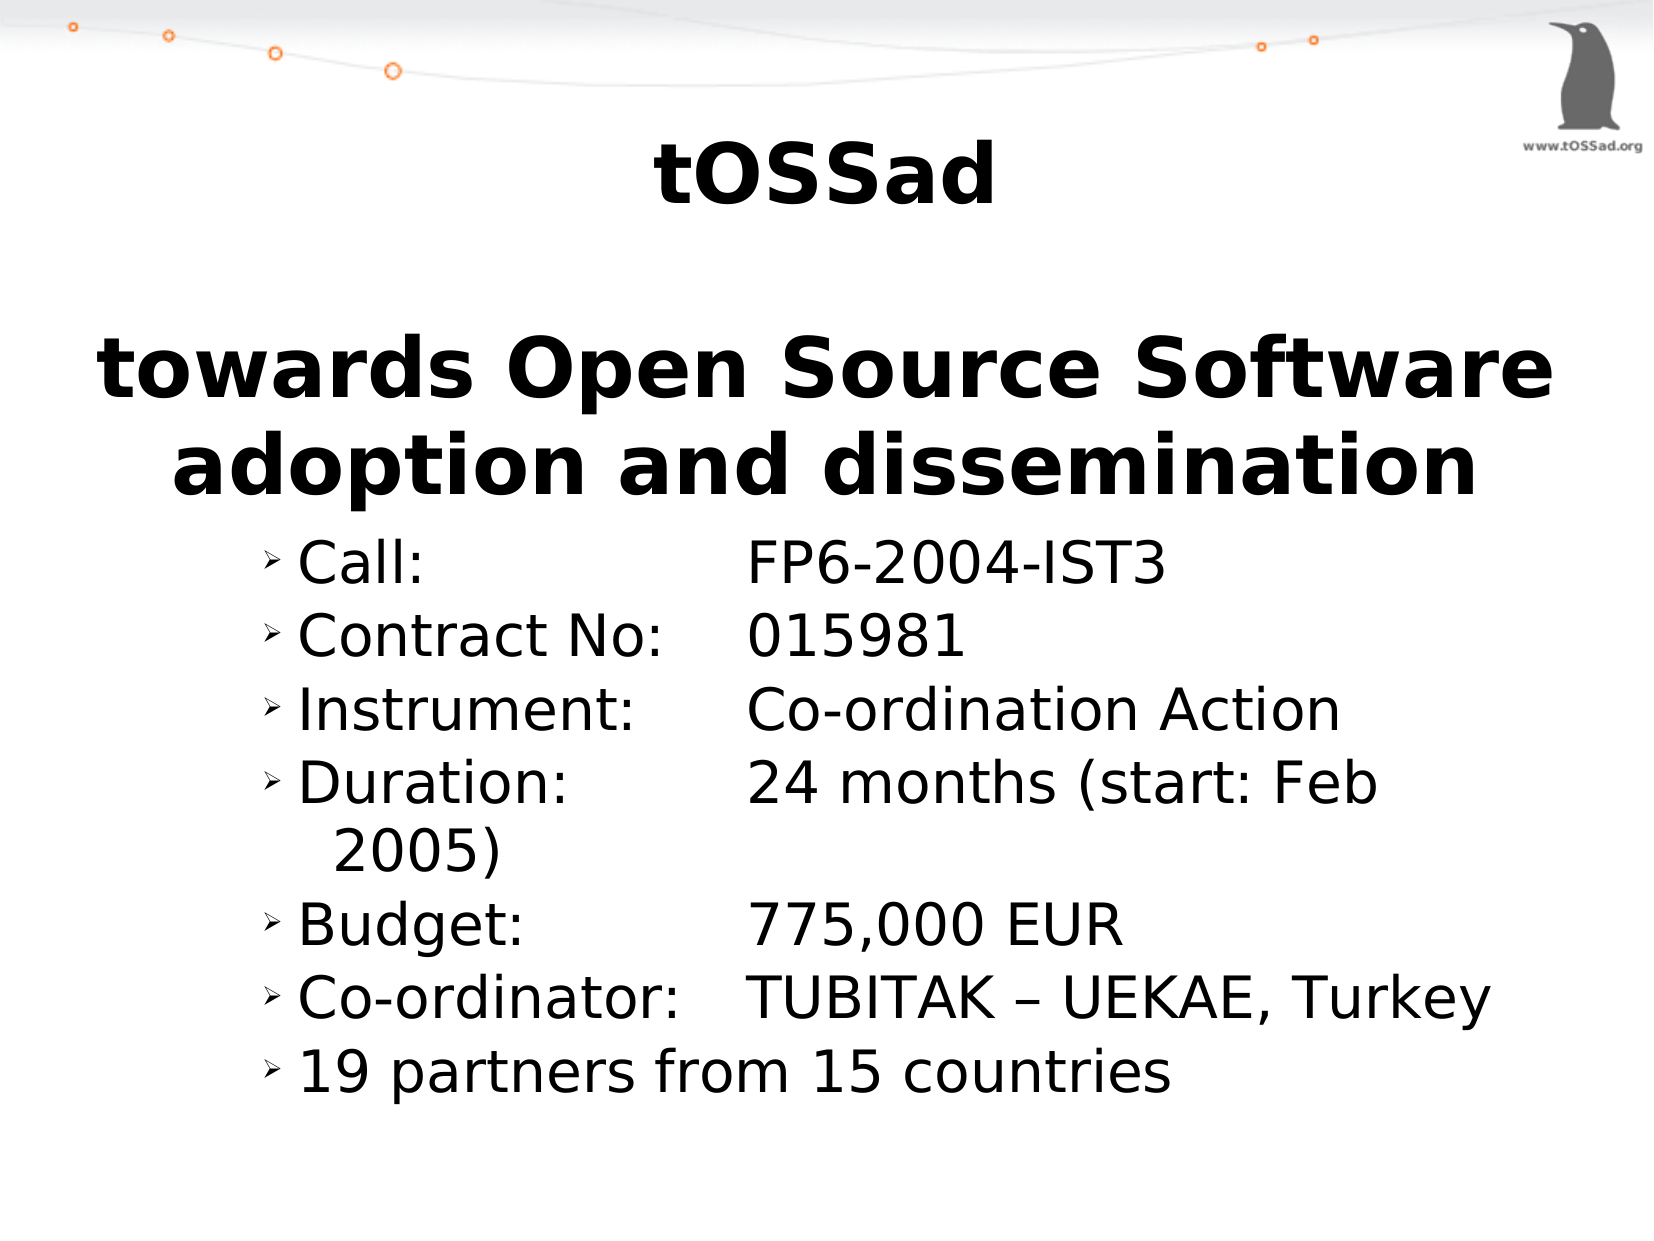

# tOSSad towards Open Source Software adoption and dissemination
Call:	FP6-2004-IST3
Contract No:	015981
Instrument:	Co-ordination Action
Duration:	24 months (start: Feb 2005)
Budget:	775,000 EUR
Co-ordinator:	TUBITAK – UEKAE, Turkey
19 partners from 15 countries